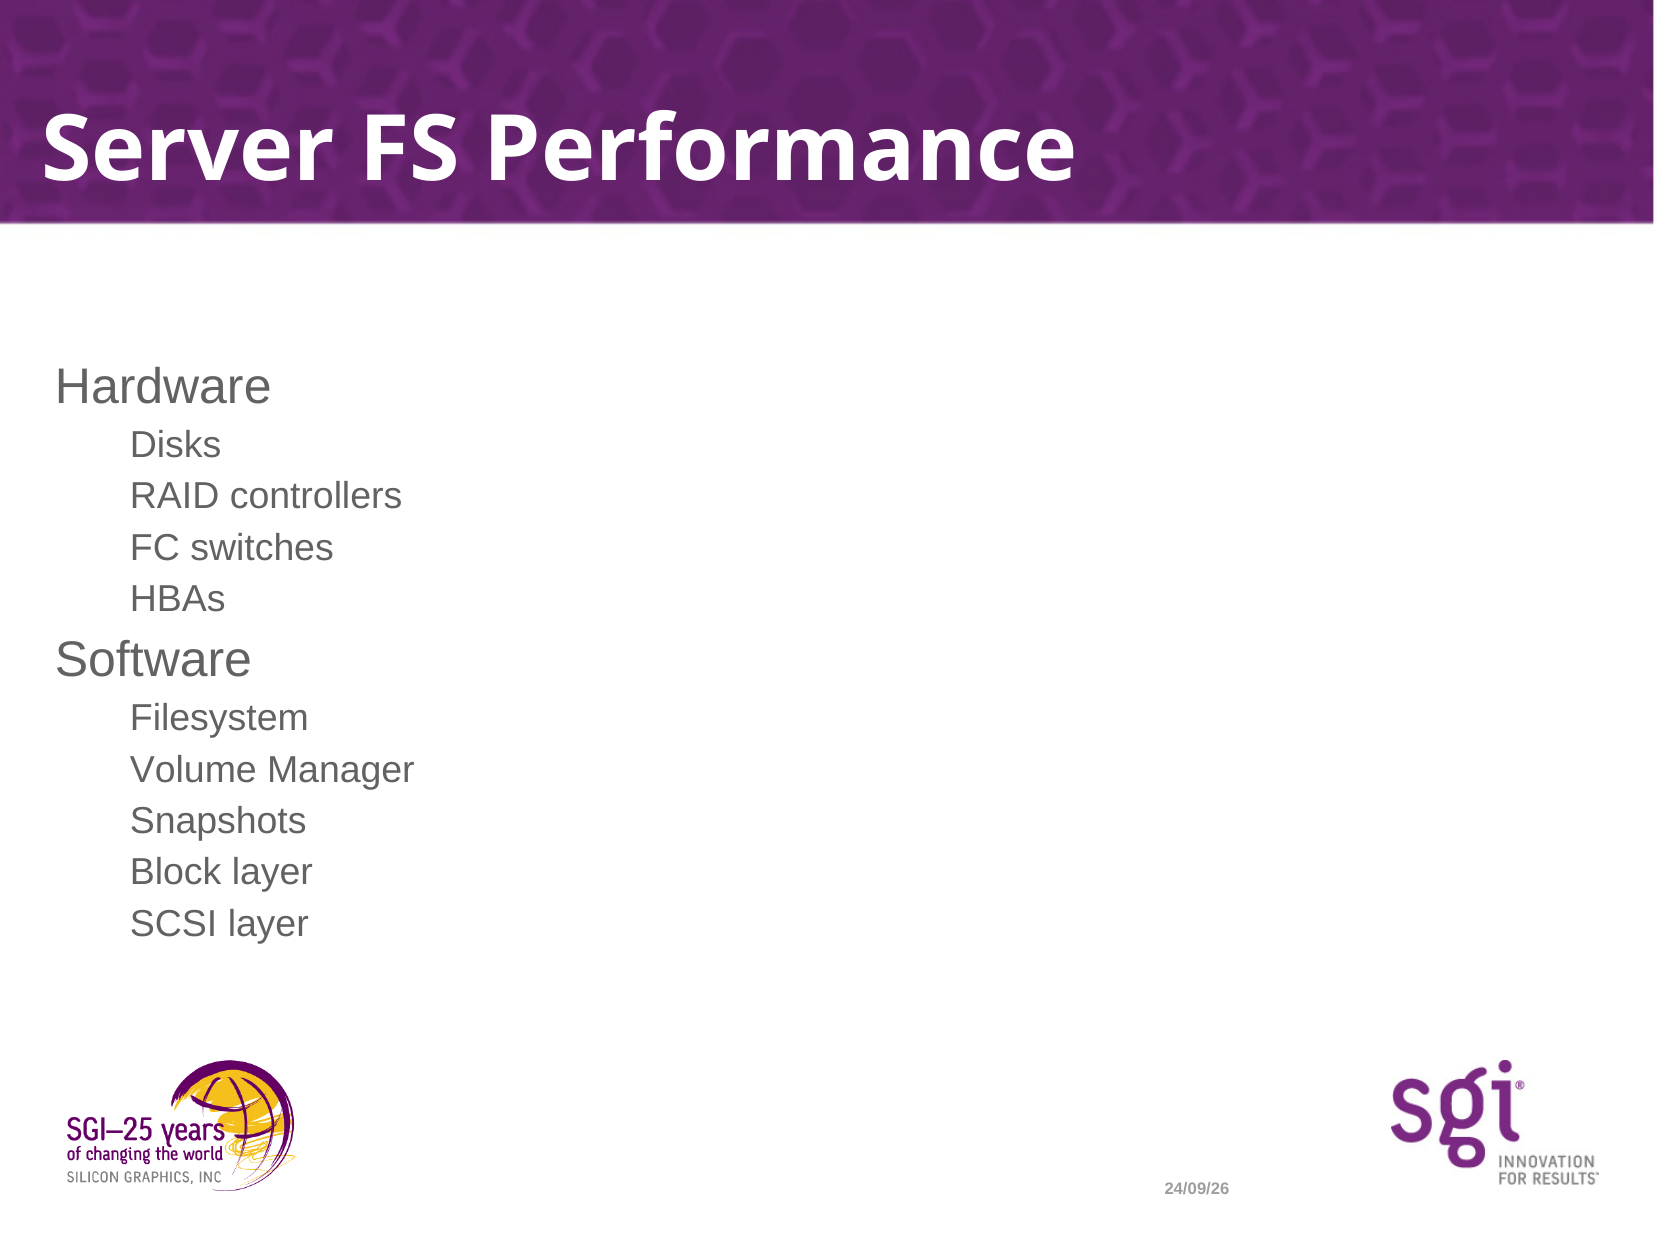

# Server FS Performance
Hardware
Disks
RAID controllers
FC switches
HBAs
Software
Filesystem
Volume Manager
Snapshots
Block layer
SCSI layer